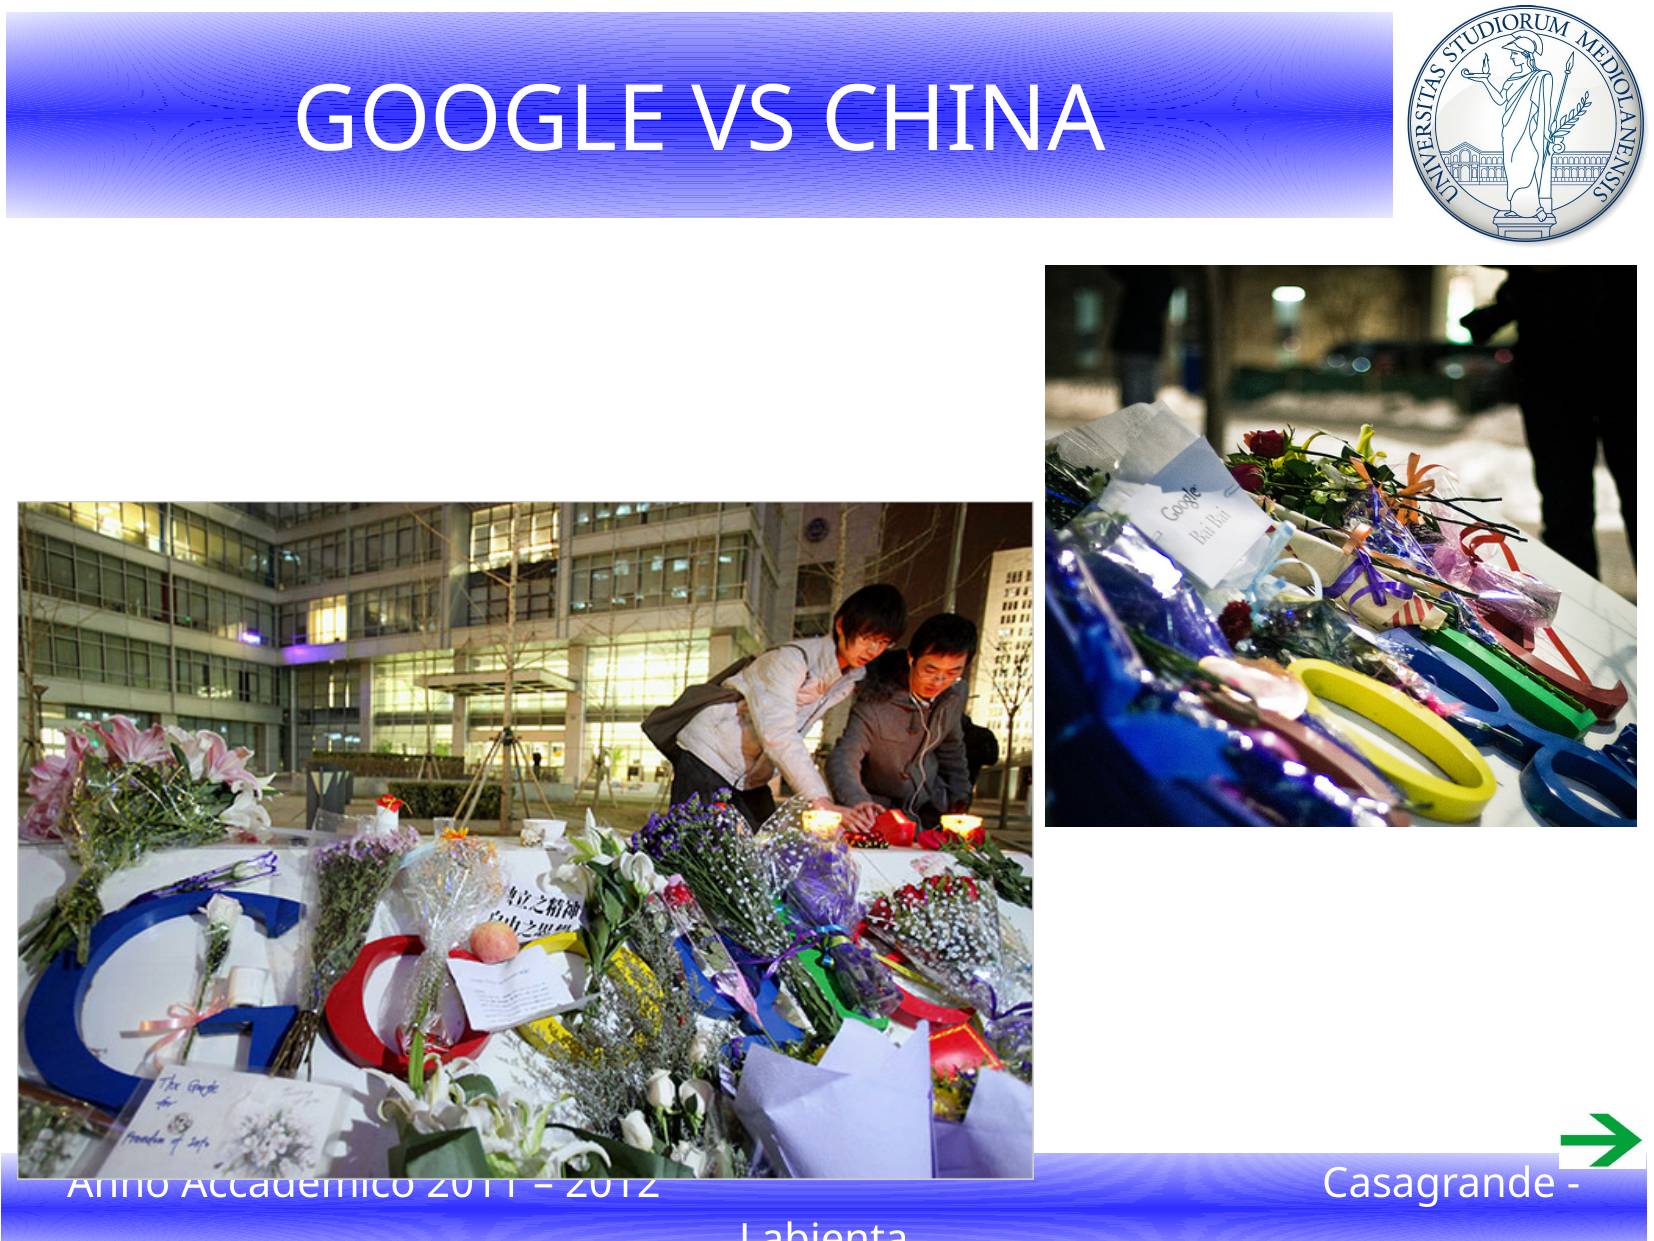

# GOOGLE VS CHINA
Anno Accademico 2011 – 2012 									Casagrande - Labienta